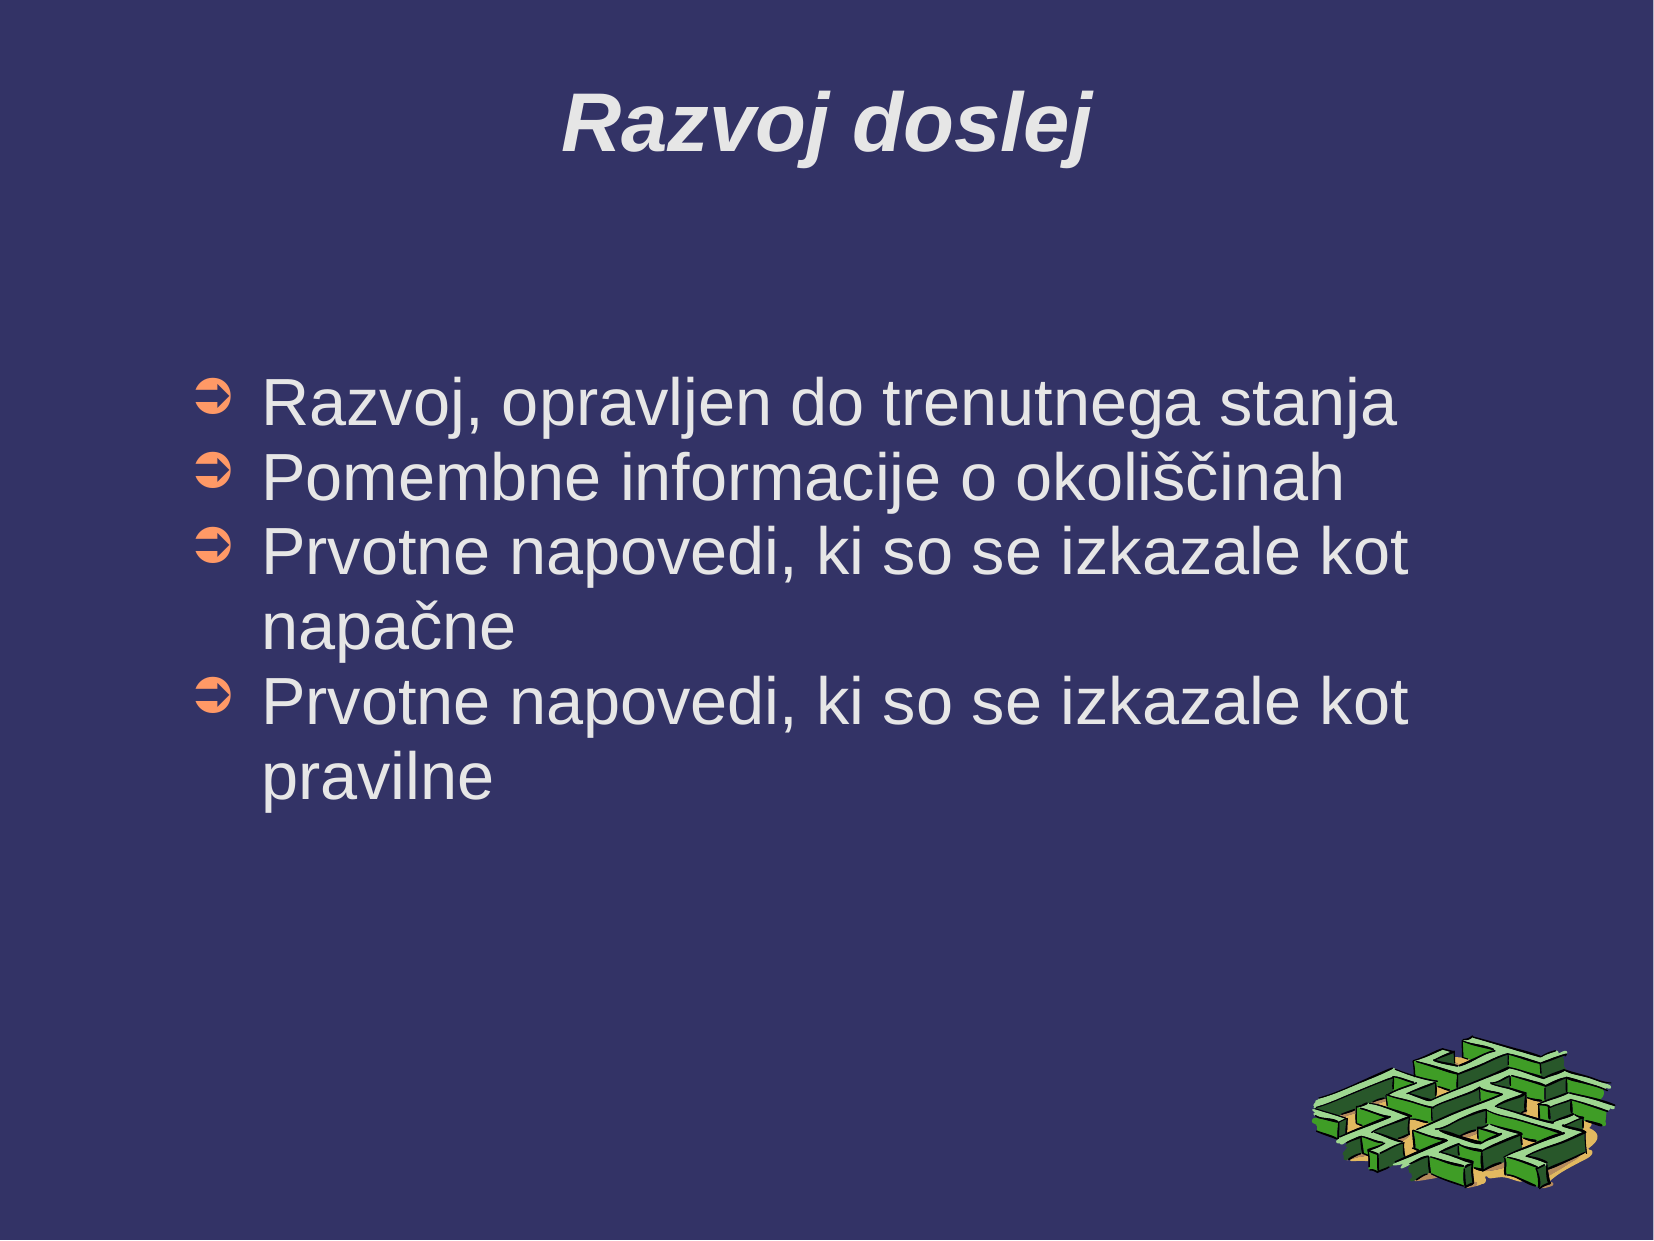

# Razvoj doslej
Razvoj, opravljen do trenutnega stanja
Pomembne informacije o okoliščinah
Prvotne napovedi, ki so se izkazale kot napačne
Prvotne napovedi, ki so se izkazale kot pravilne